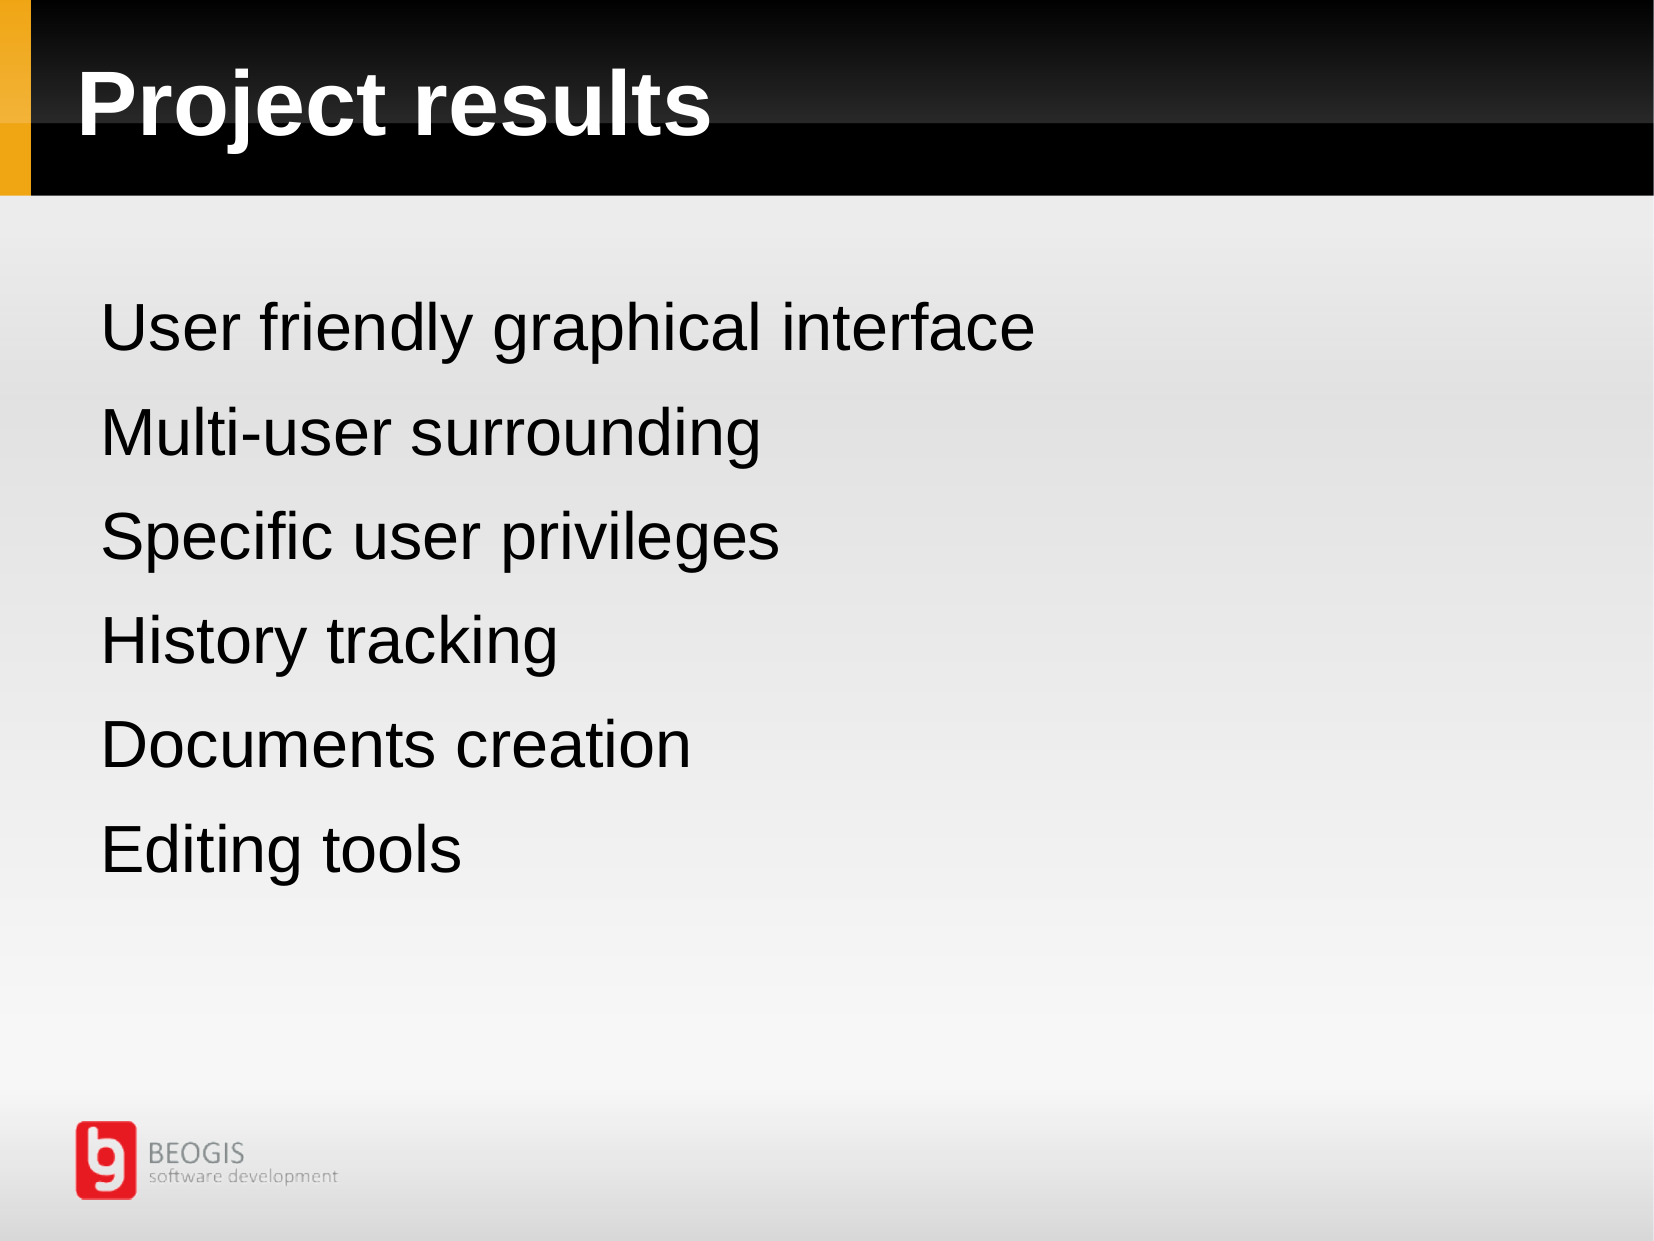

# Project results
User friendly graphical interface
Multi-user surrounding
Specific user privileges
History tracking
Documents creation
Editing tools